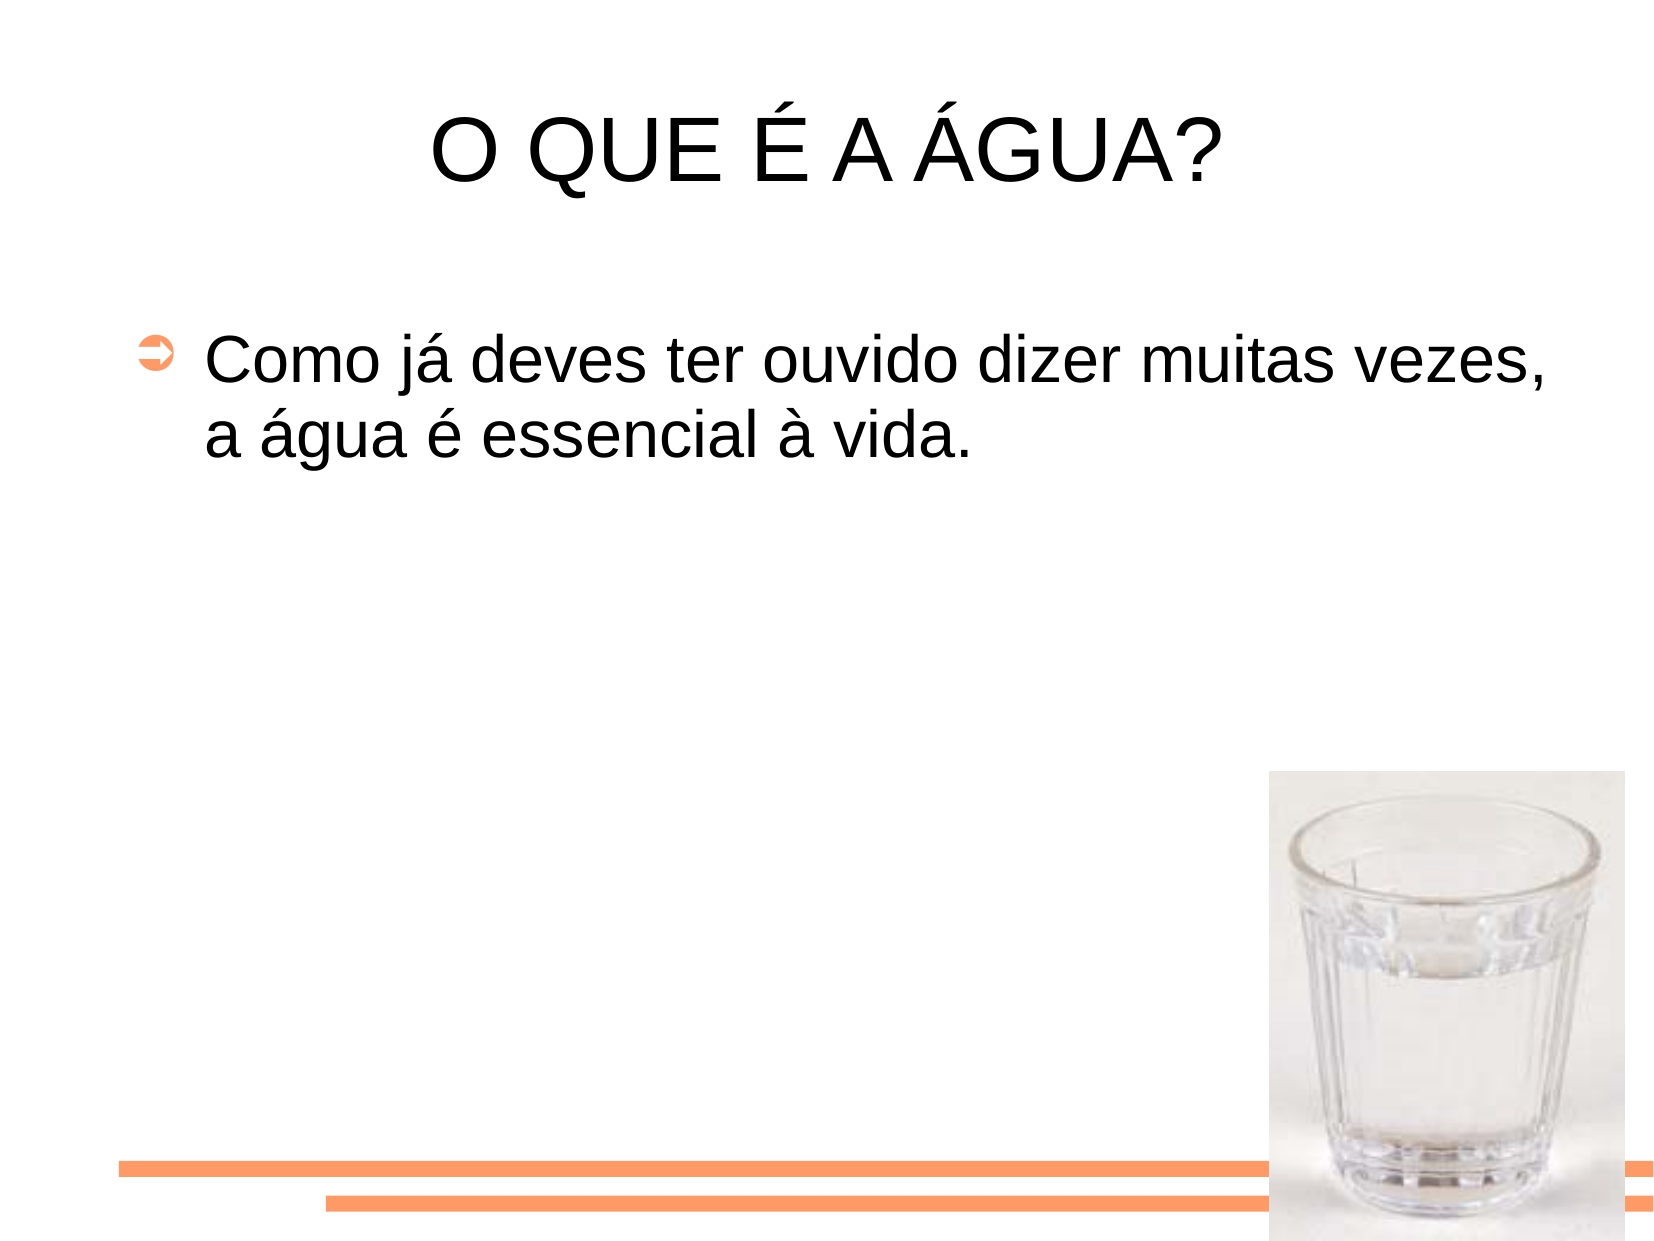

# O QUE É A ÁGUA?
Como já deves ter ouvido dizer muitas vezes, a água é essencial à vida.